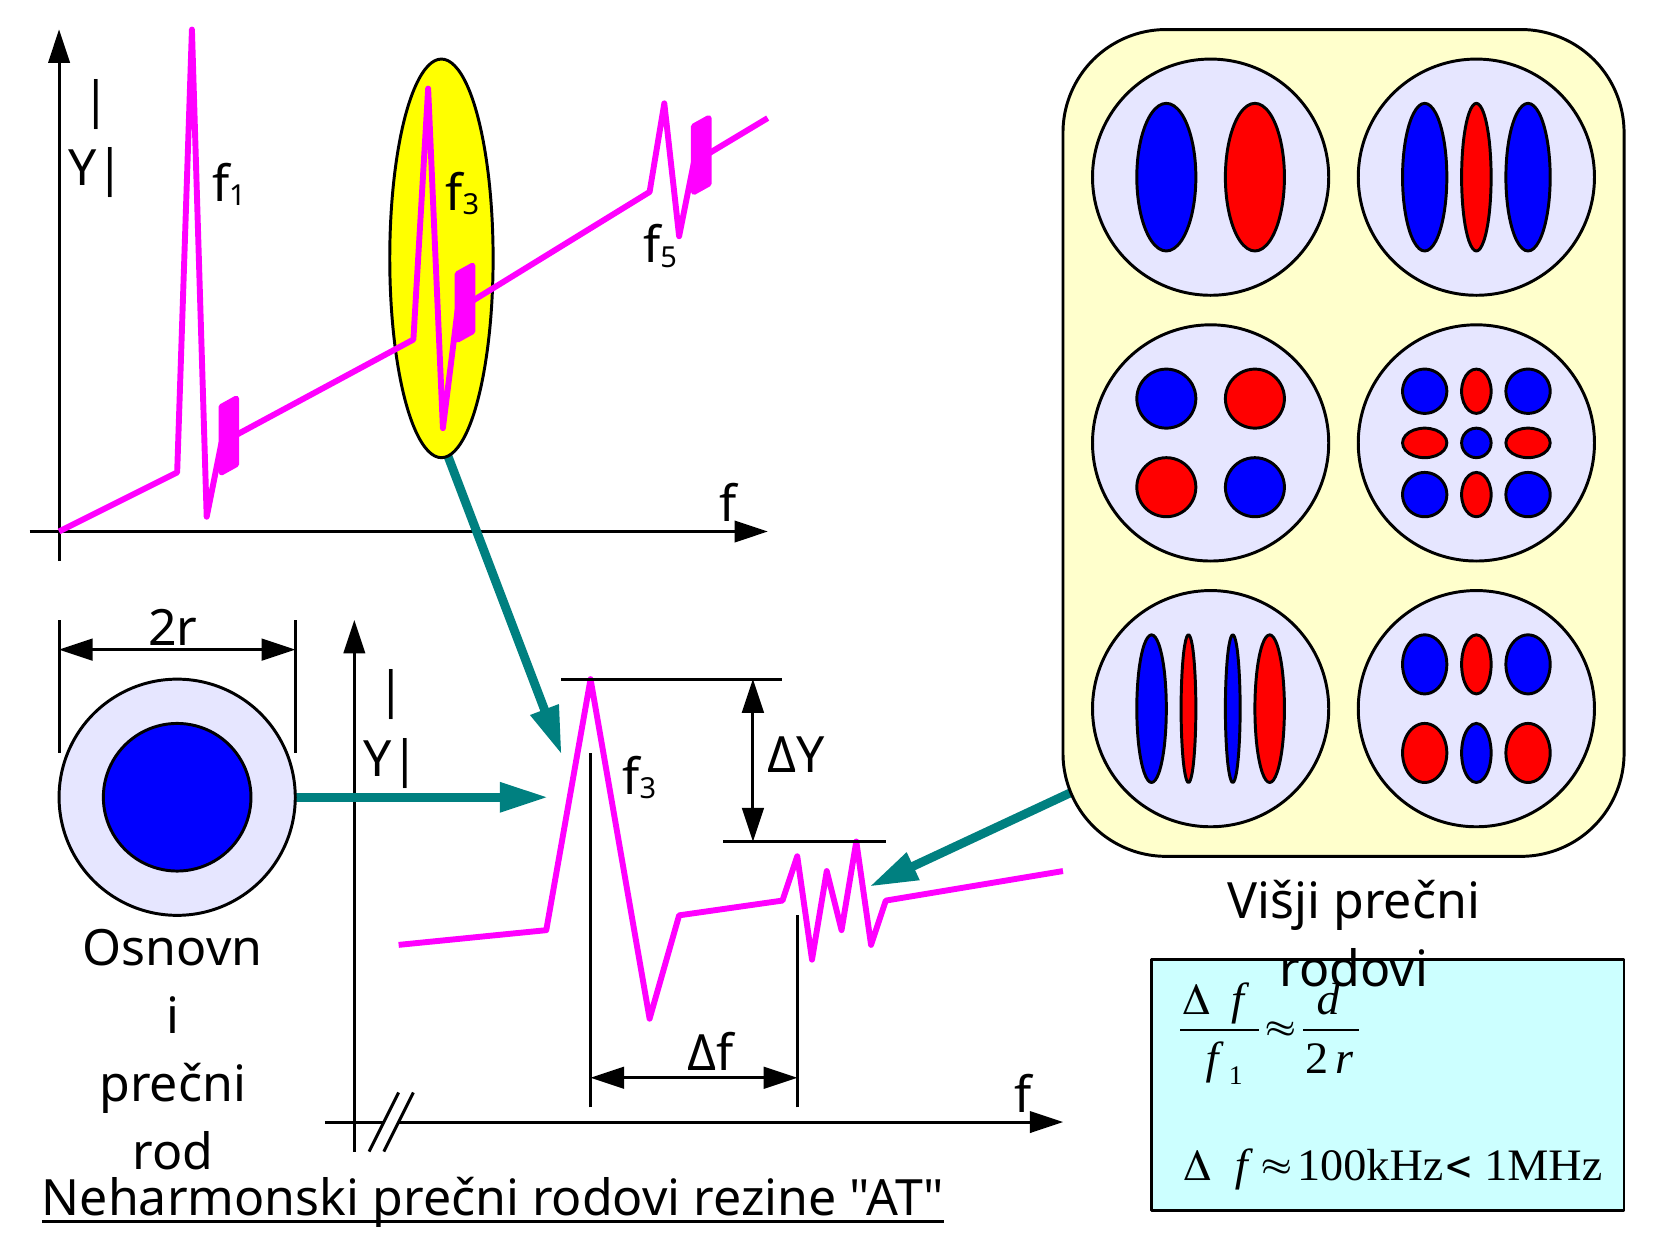

|Y|
f1
f3
f5
f
2r
|Y|
ΔY
f3
Višji prečni rodovi
Osnovni
prečni
rod
Δf
f
Neharmonski prečni rodovi rezine "AT"